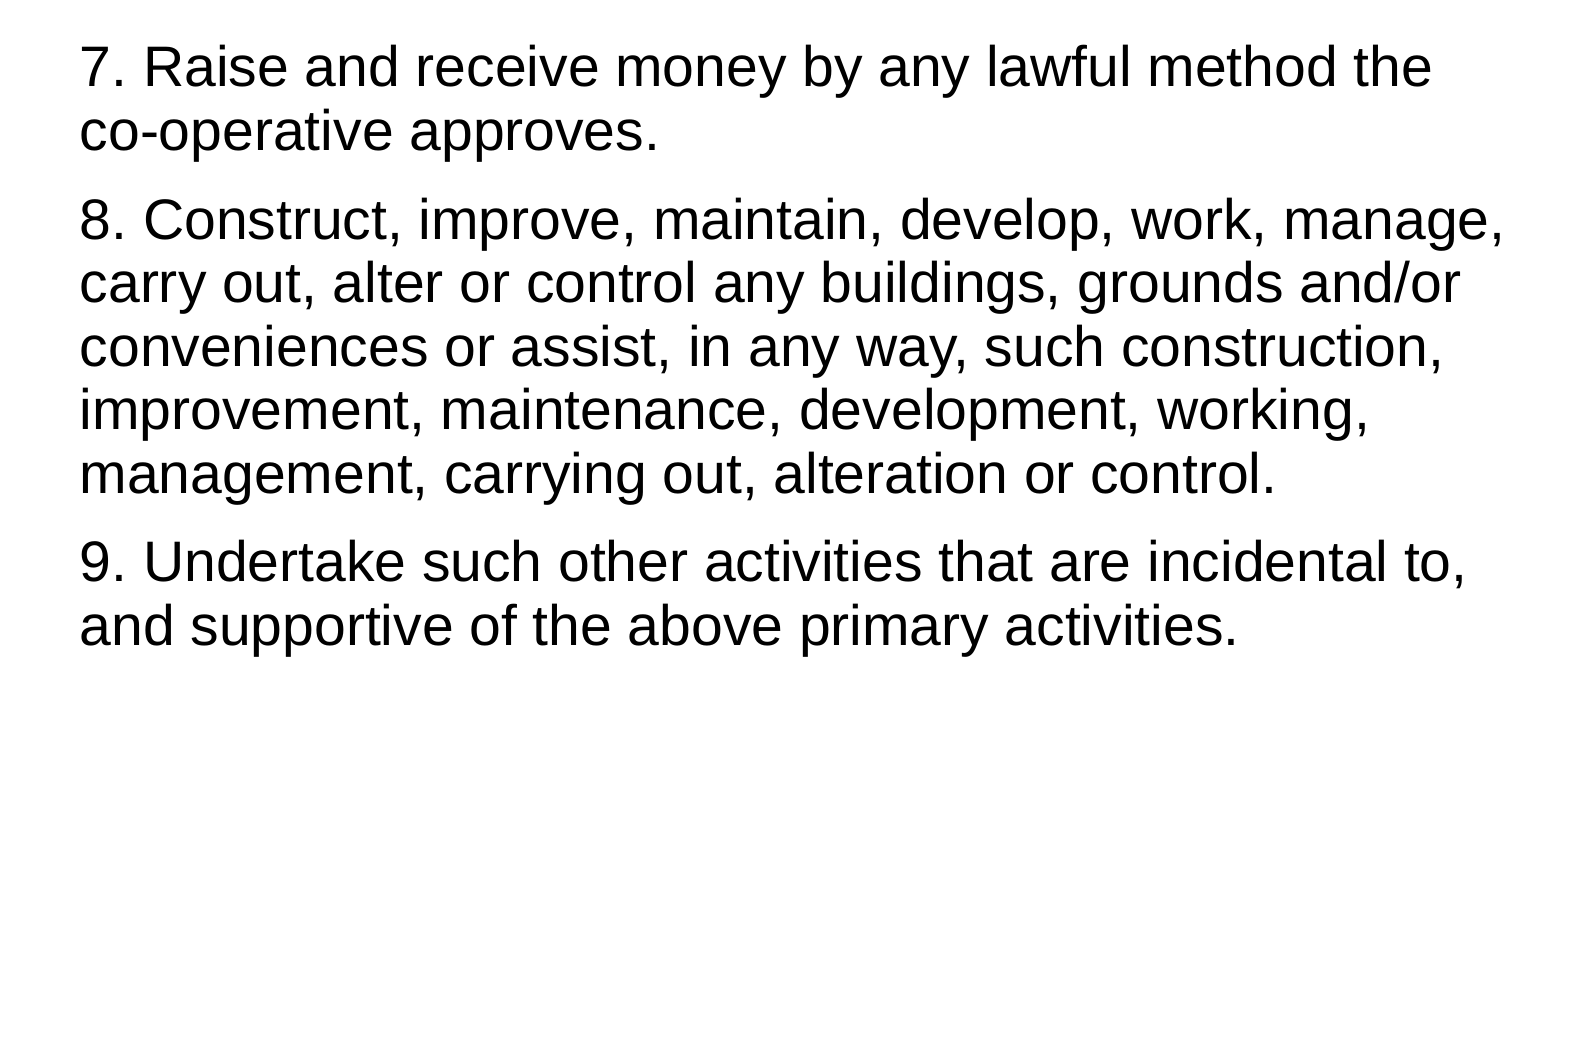

# 7. Raise and receive money by any lawful method the co-operative approves.
8. Construct, improve, maintain, develop, work, manage, carry out, alter or control any buildings, grounds and/or conveniences or assist, in any way, such construction, improvement, maintenance, development, working, management, carrying out, alteration or control.
9. Undertake such other activities that are incidental to, and supportive of the above primary activities.